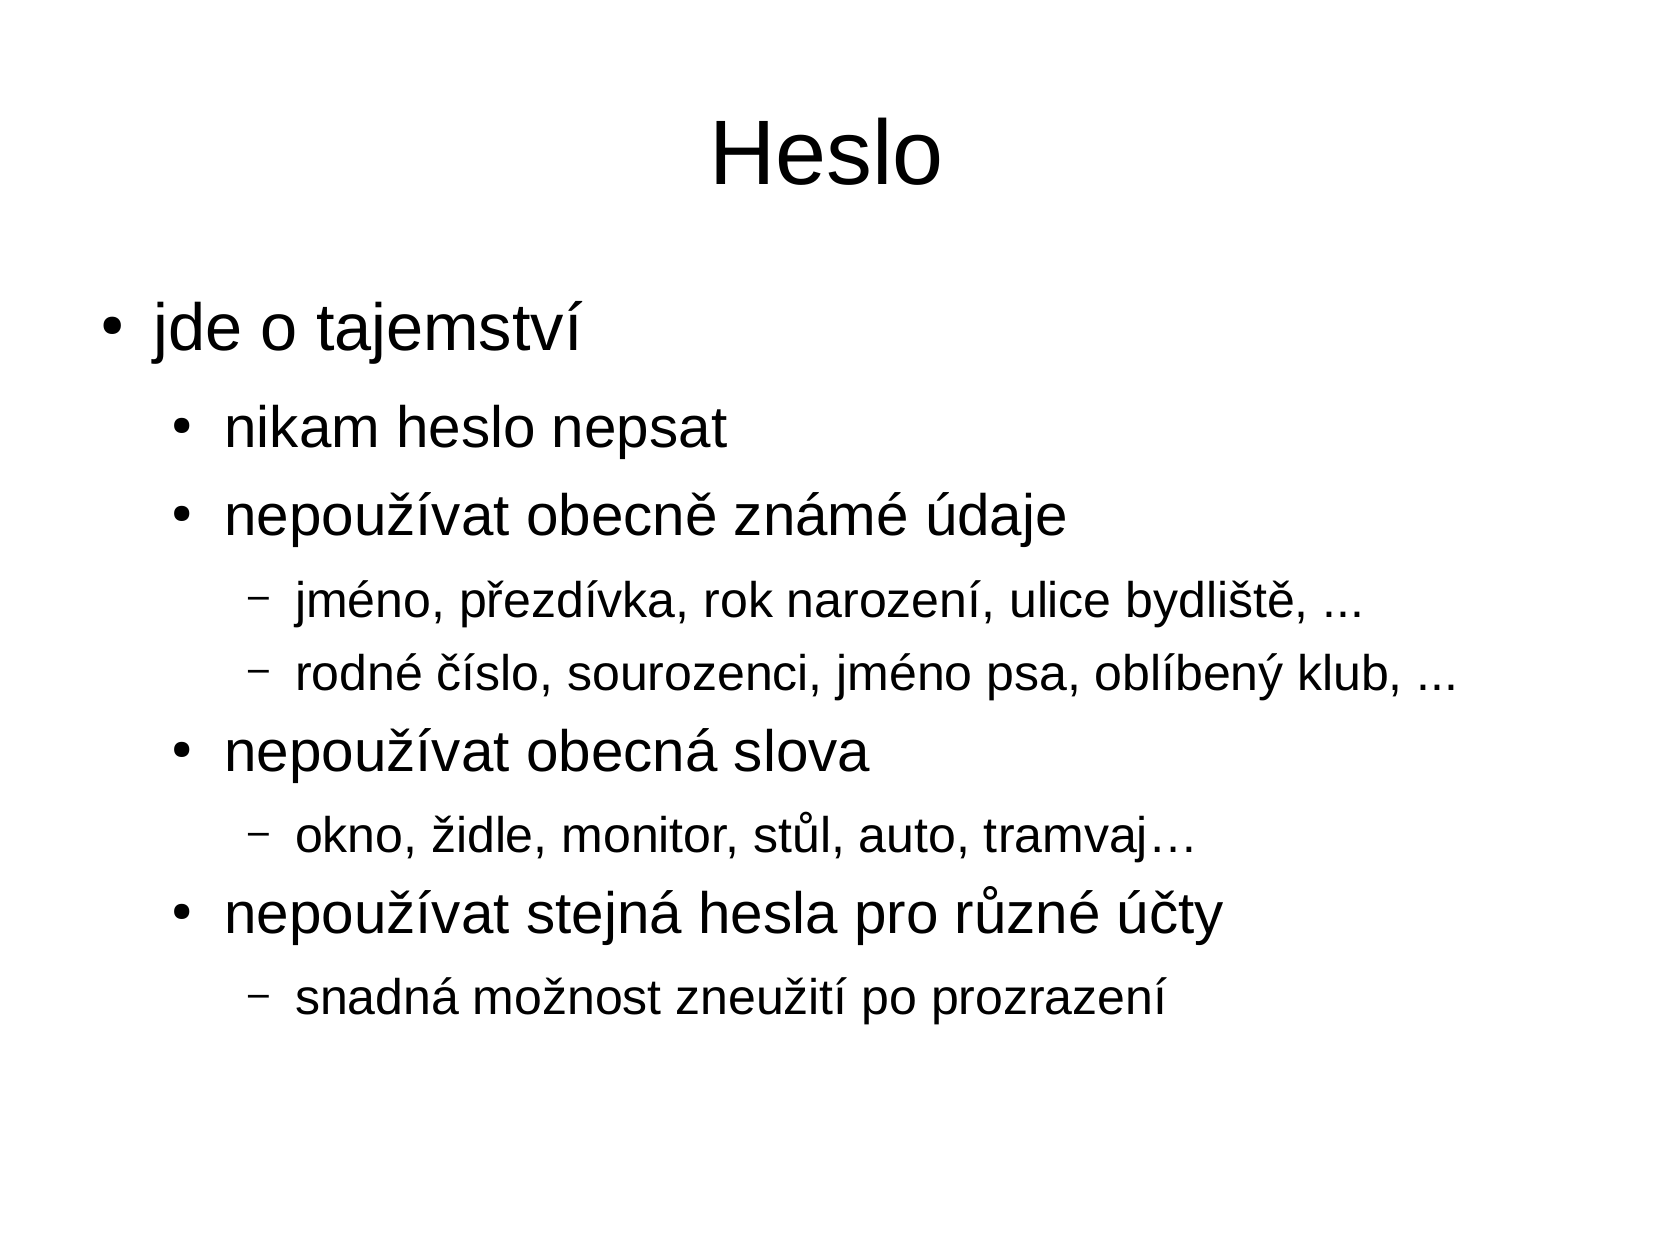

# Heslo
jde o tajemství
nikam heslo nepsat
nepoužívat obecně známé údaje
jméno, přezdívka, rok narození, ulice bydliště, ...
rodné číslo, sourozenci, jméno psa, oblíbený klub, ...
nepoužívat obecná slova
okno, židle, monitor, stůl, auto, tramvaj…
nepoužívat stejná hesla pro různé účty
snadná možnost zneužití po prozrazení